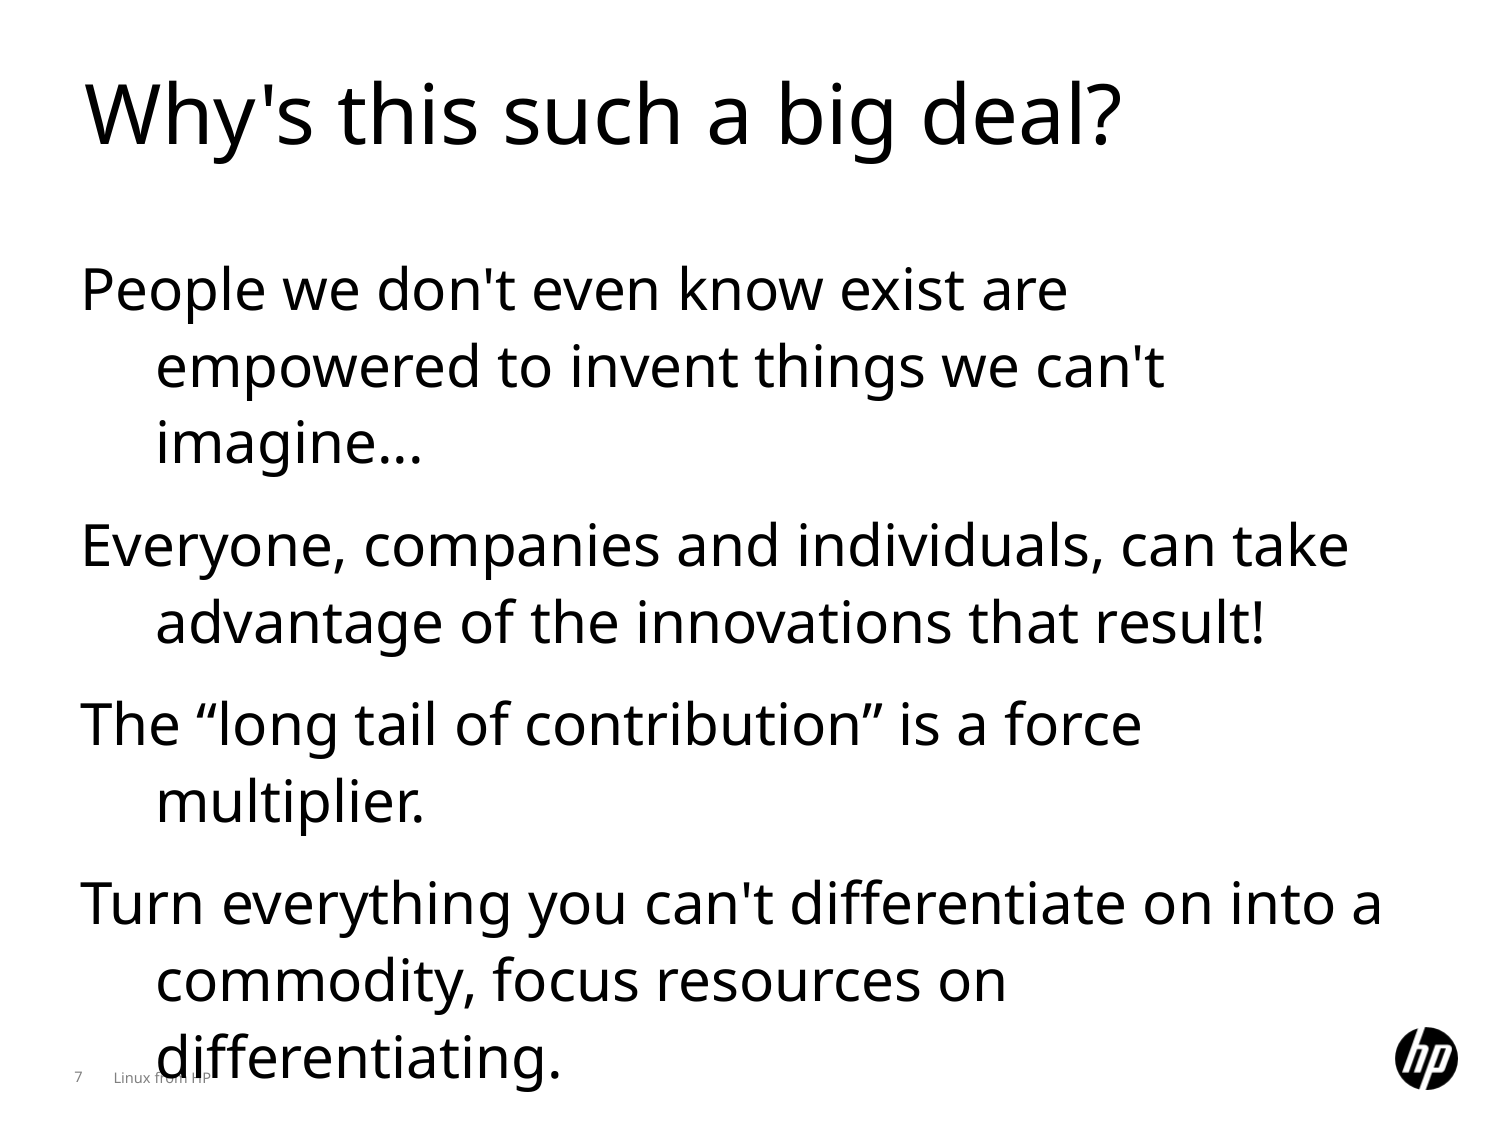

# Why's this such a big deal?
People we don't even know exist are empowered to invent things we can't imagine...
Everyone, companies and individuals, can take advantage of the innovations that result!
The “long tail of contribution” is a force multiplier.
Turn everything you can't differentiate on into a commodity, focus resources on differentiating.